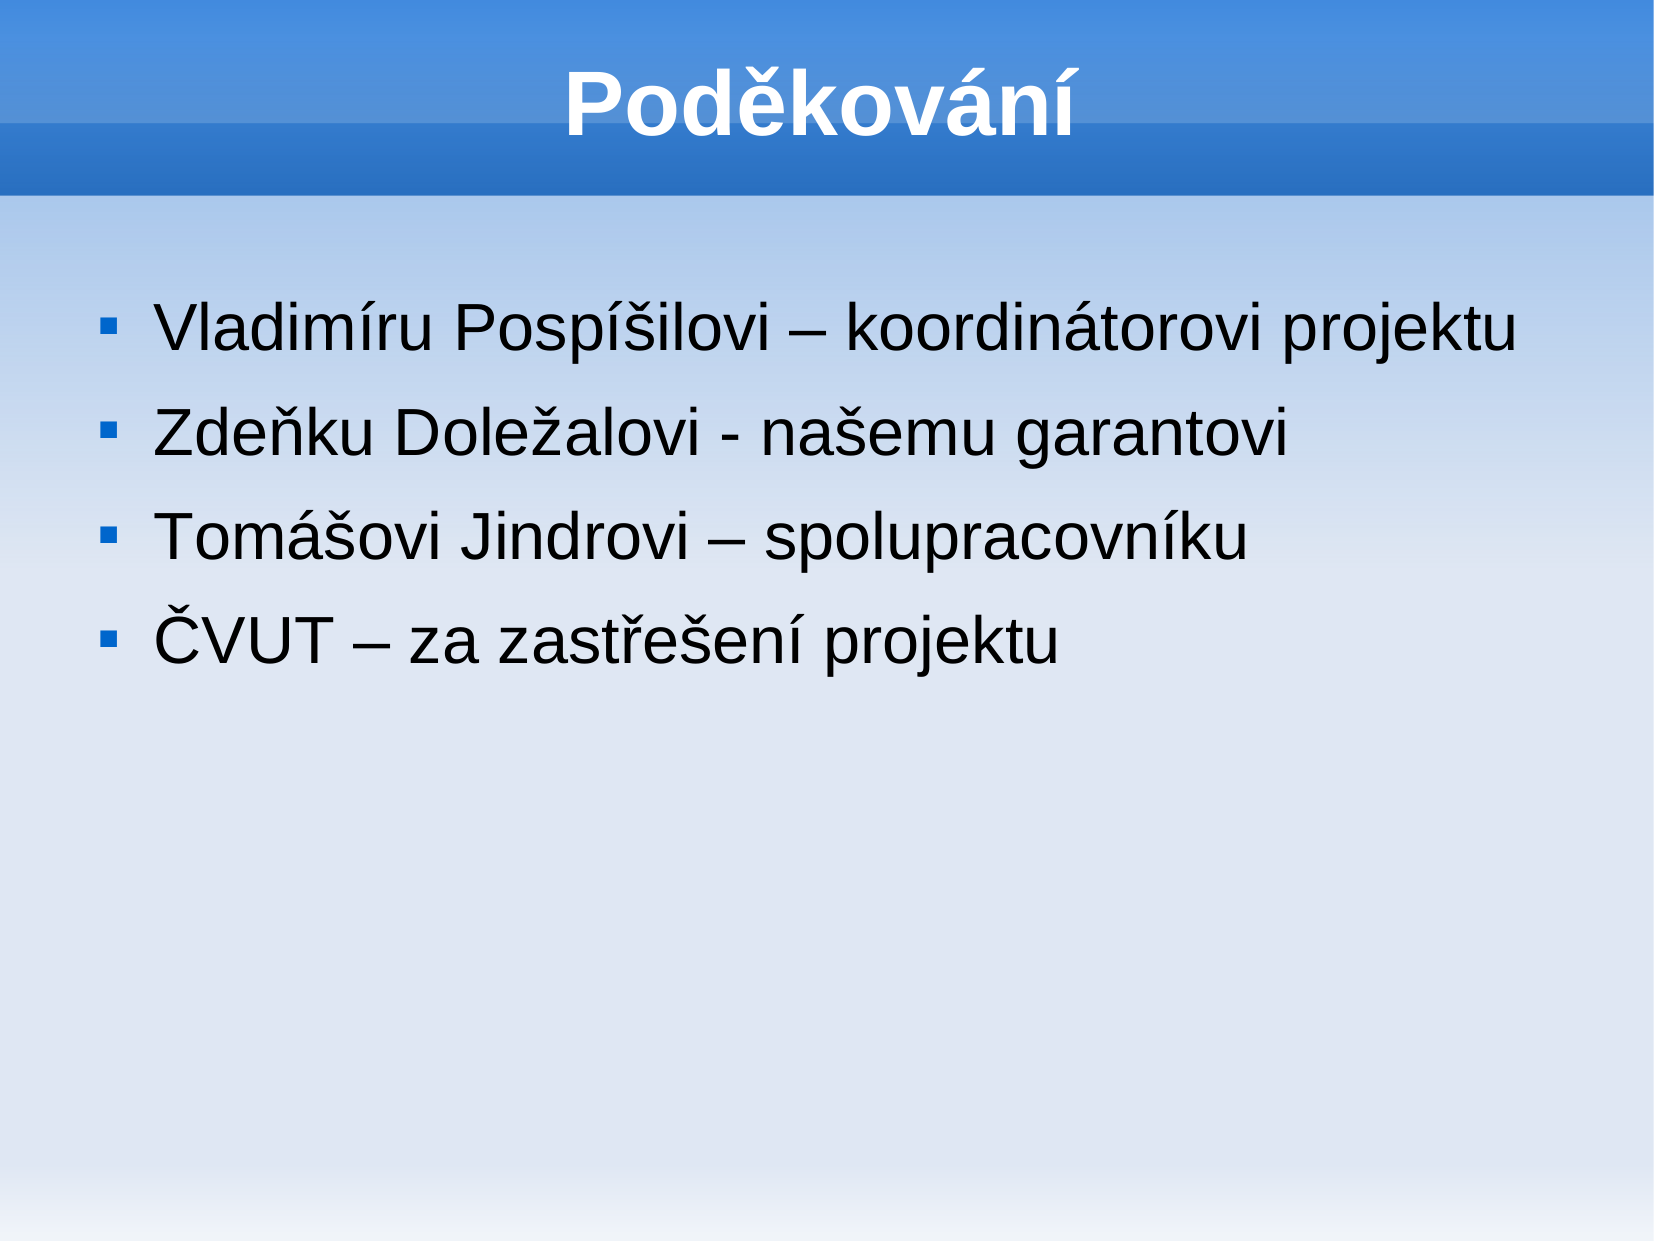

# Poděkování
Vladimíru Pospíšilovi – koordinátorovi projektu
Zdeňku Doležalovi - našemu garantovi
Tomášovi Jindrovi – spolupracovníku
ČVUT – za zastřešení projektu